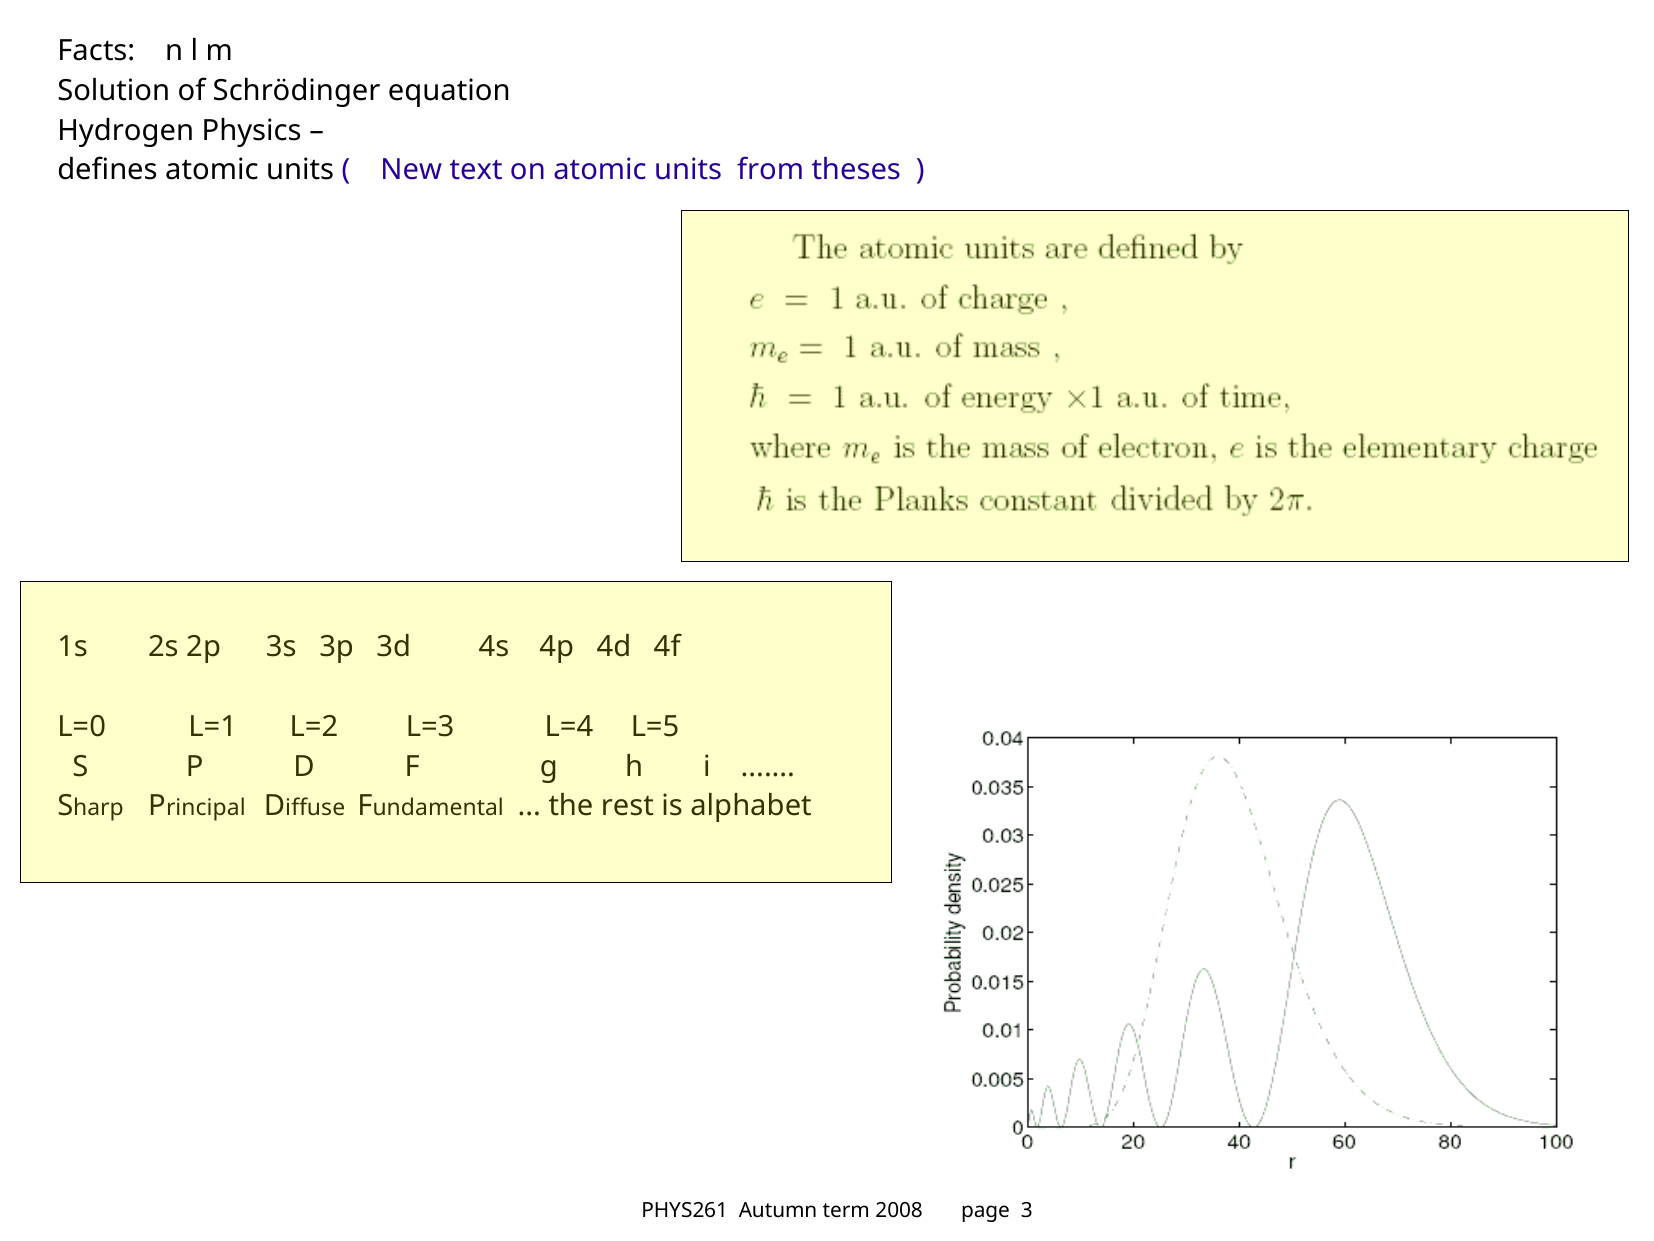

Facts: n l m
Solution of Schrödinger equation
Hydrogen Physics –
defines atomic units ( New text on atomic units from theses )
1s 2s 2p 3s 3p 3d 4s 4p 4d 4f
L=0 L=1 L=2 L=3 L=4 L=5
 S P D F g h i .......
Sharp Principal Diffuse Fundamental ... the rest is alphabet